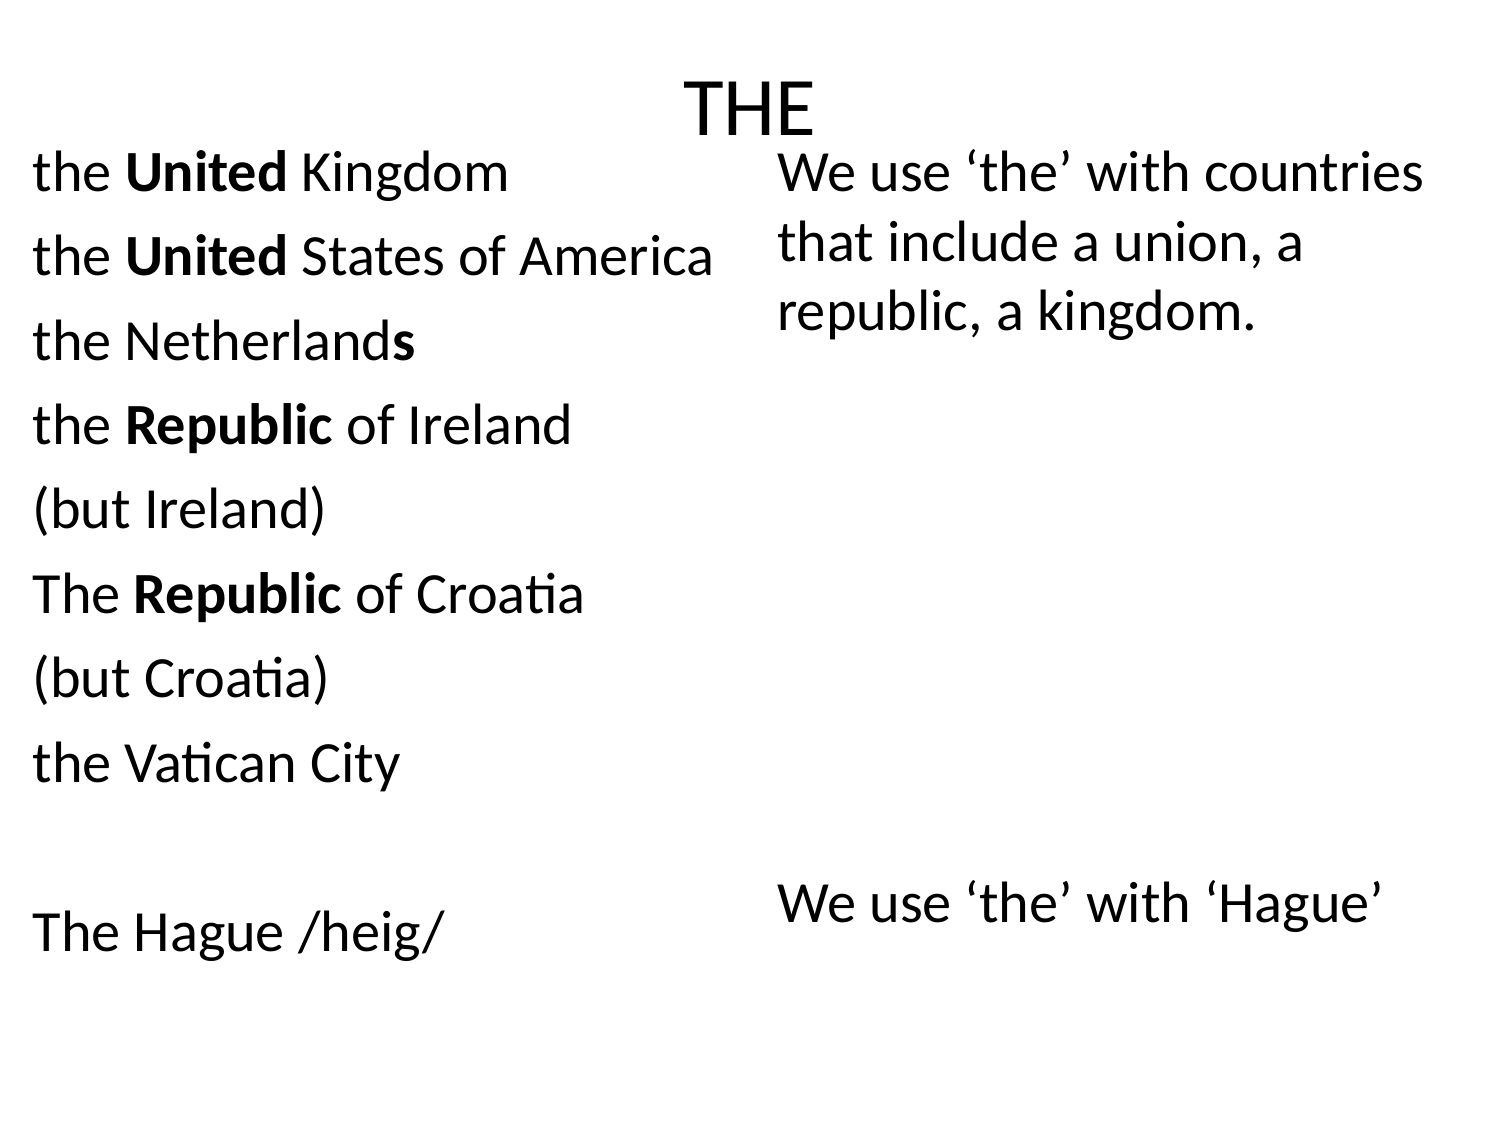

# THE
the United Kingdom
the United States of America
the Netherlands
the Republic of Ireland
(but Ireland)
The Republic of Croatia
(but Croatia)
the Vatican City
The Hague /heig/
We use ‘the’ with countries that include a union, a republic, a kingdom.
We use ‘the’ with ‘Hague’